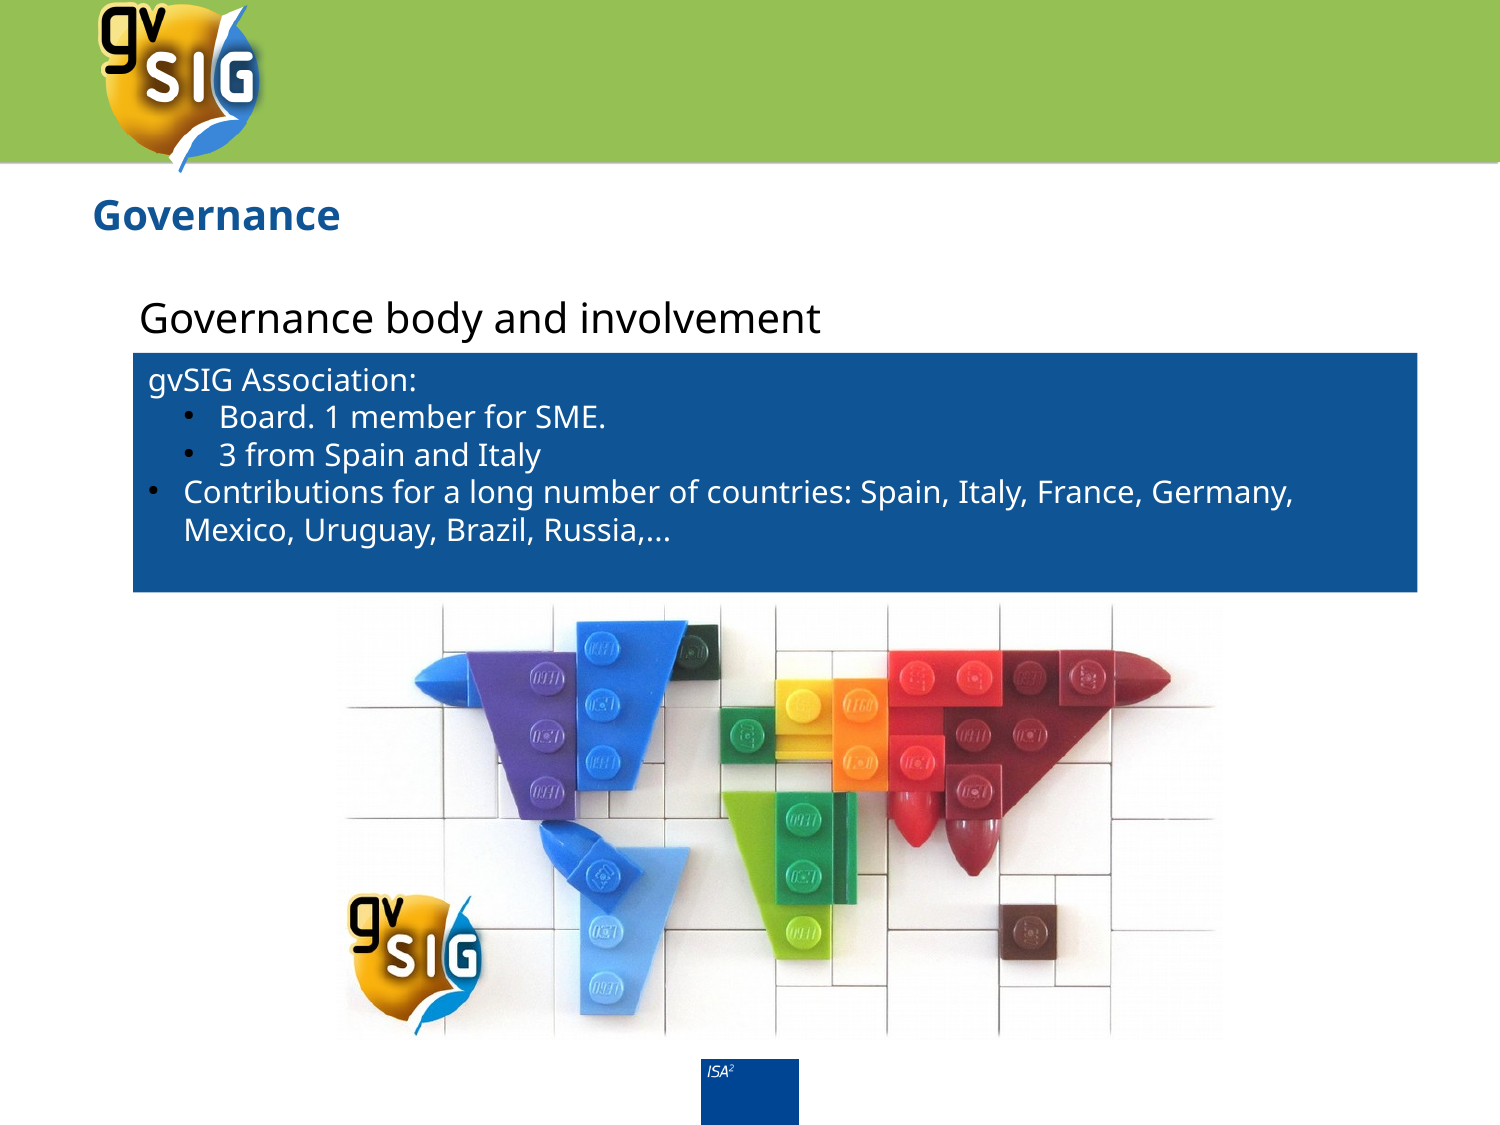

# Governance
Governance body and involvement
gvSIG Association:
Board. 1 member for SME.
3 from Spain and Italy
Contributions for a long number of countries: Spain, Italy, France, Germany, Mexico, Uruguay, Brazil, Russia,...